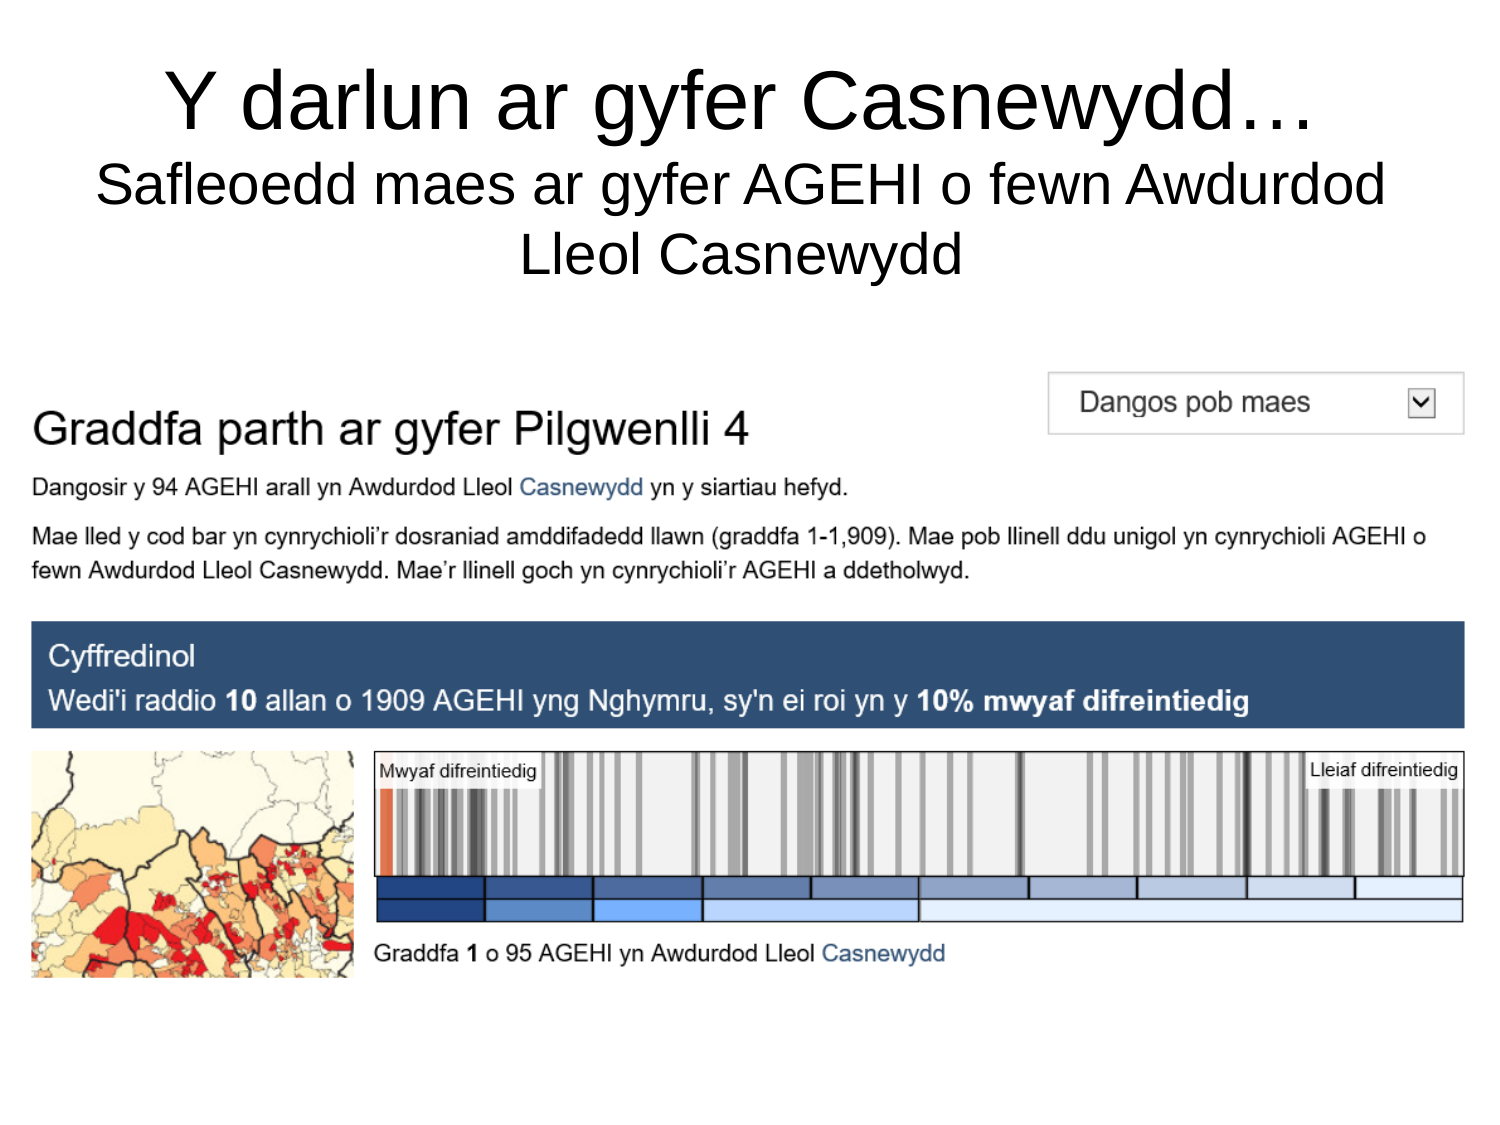

# Y darlun ar gyfer Casnewydd… Safleoedd maes ar gyfer AGEHI o fewn Awdurdod Lleol Casnewydd